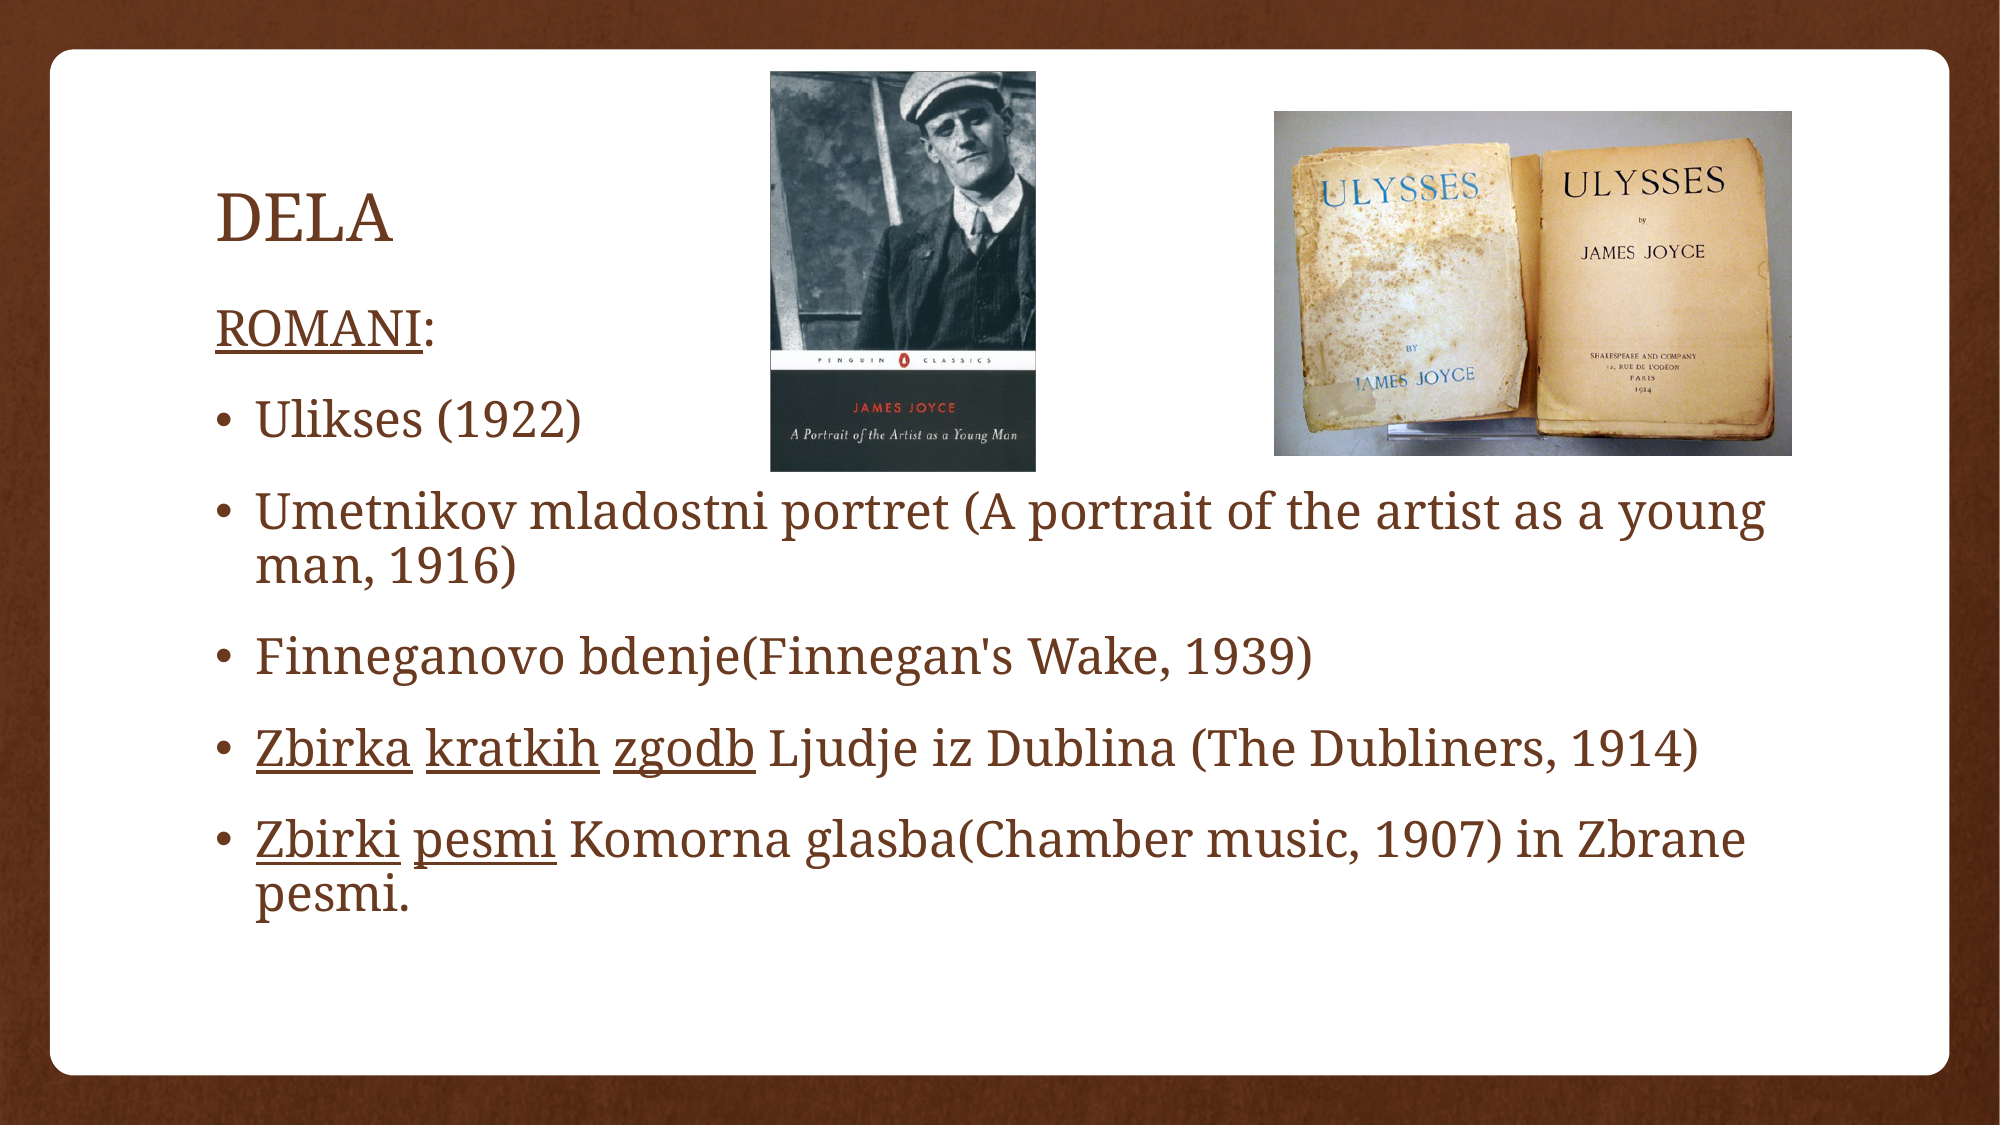

# DELA
ROMANI:
Ulikses (1922)
Umetnikov mladostni portret (A portrait of the artist as a young man, 1916)
Finneganovo bdenje(Finnegan's Wake, 1939)
Zbirka kratkih zgodb Ljudje iz Dublina (The Dubliners, 1914)
Zbirki pesmi Komorna glasba(Chamber music, 1907) in Zbrane pesmi.